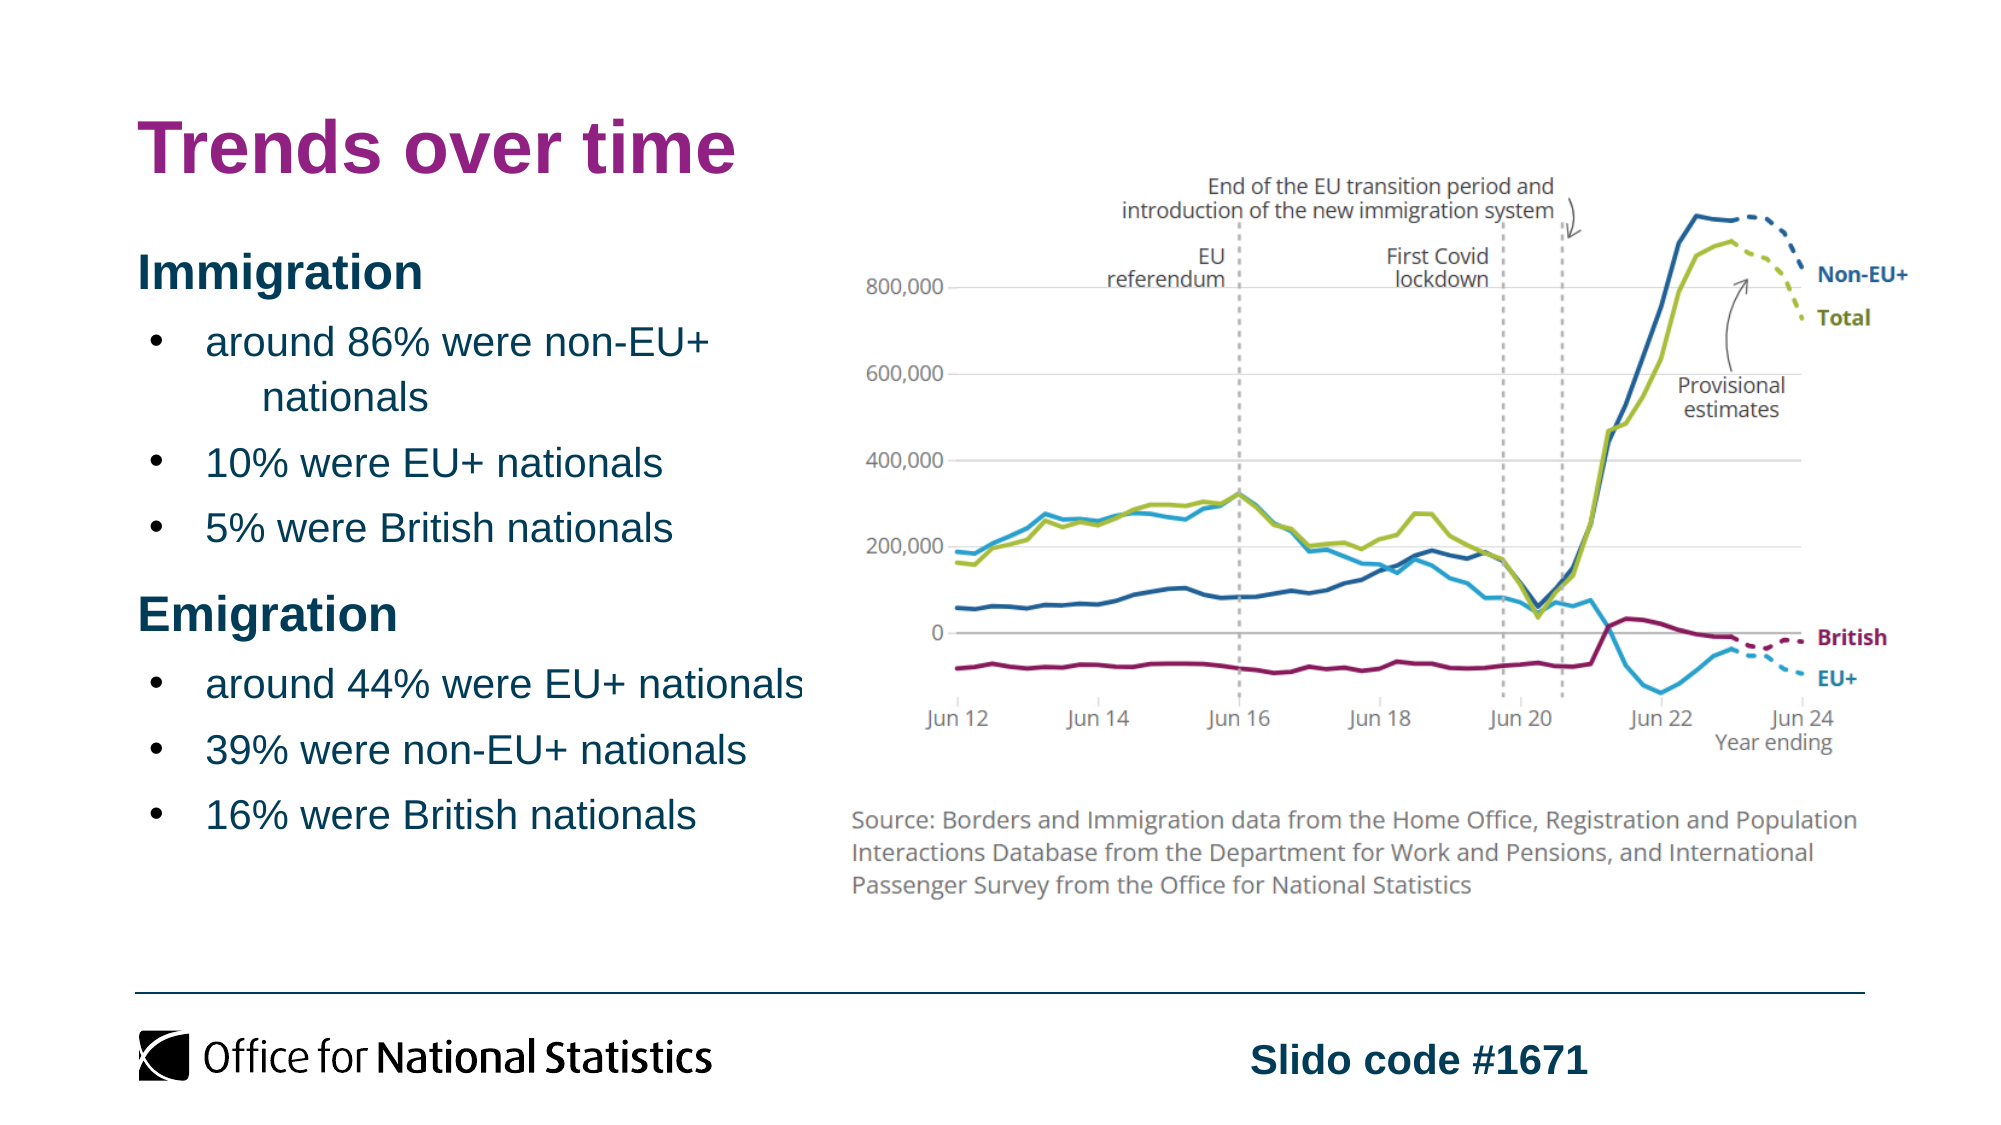

# Trends over time
Immigration
around 86% were non-EU+ nationals
10% were EU+ nationals
5% were British nationals
Emigration
around 44% were EU+ nationals
39% were non-EU+ nationals
16% were British nationals
Slido code #1671